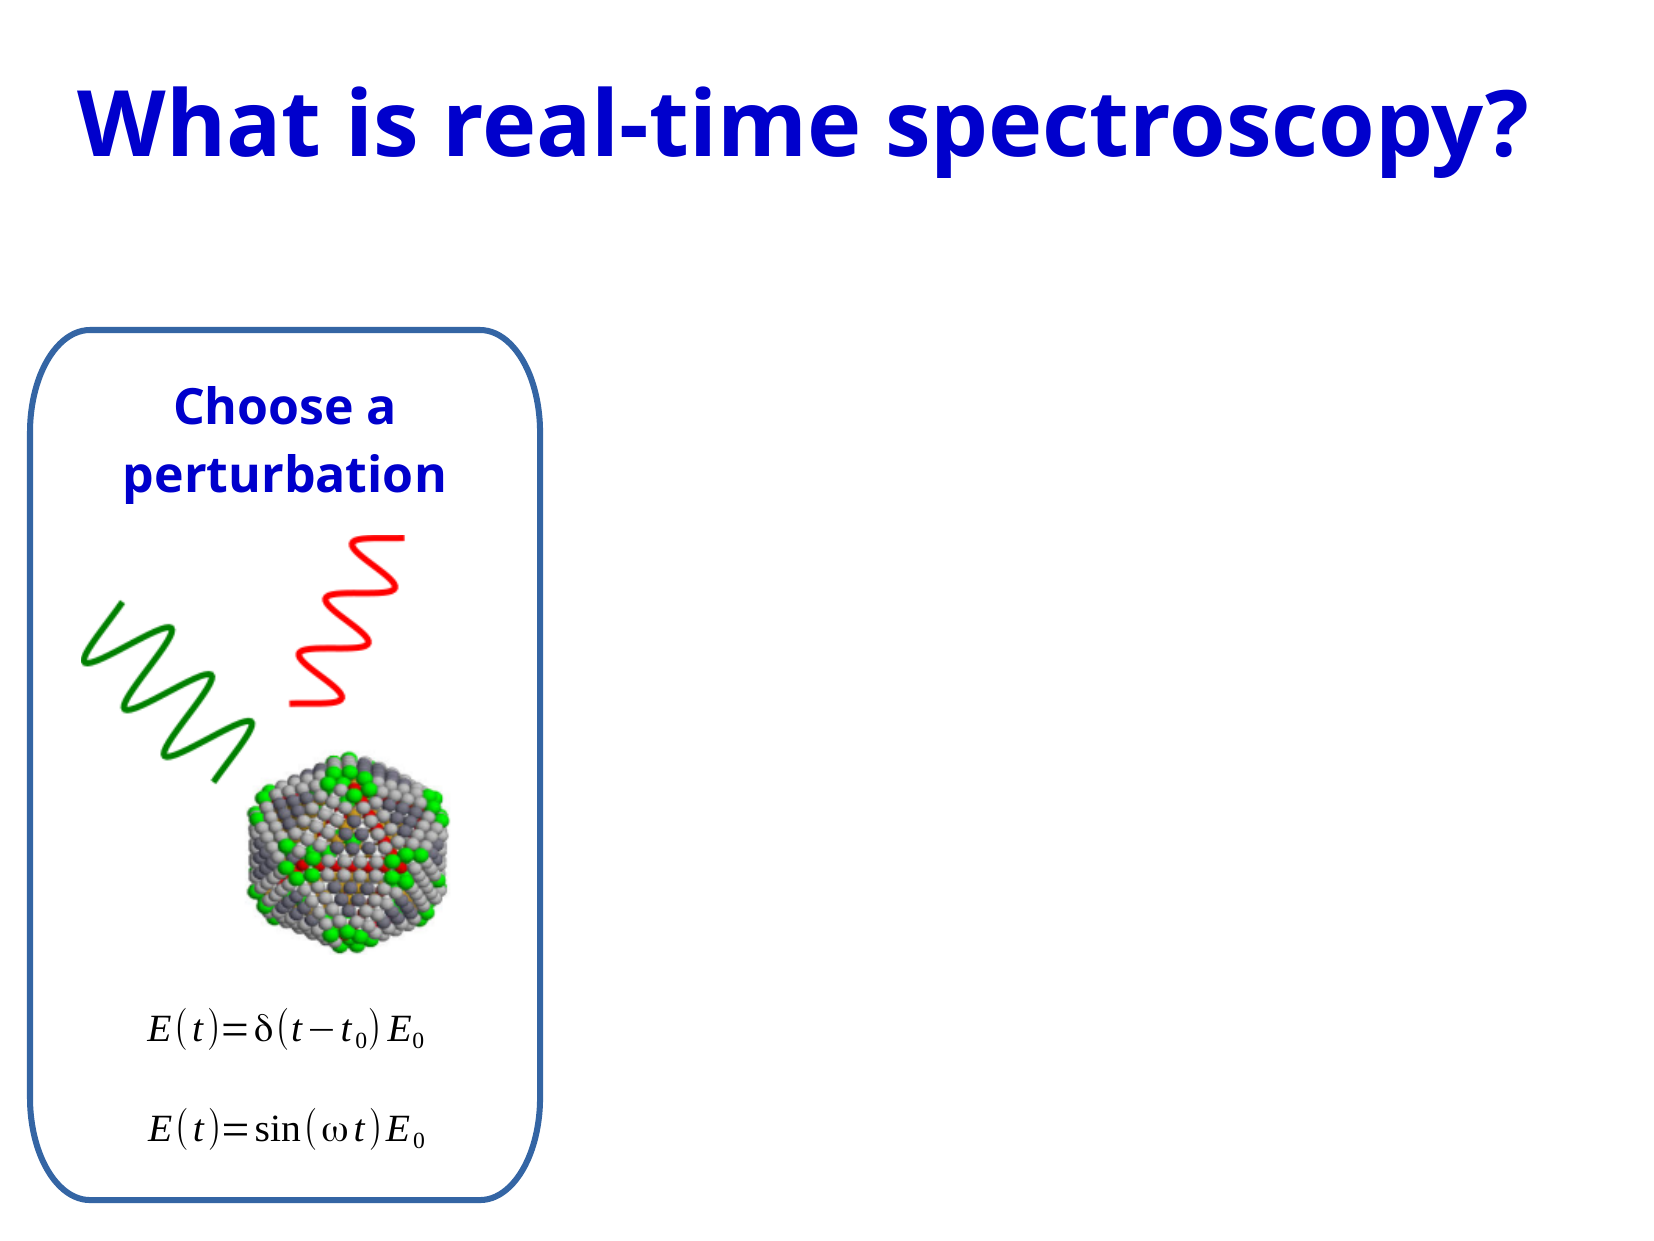

# What is real-time spectroscopy?
Choose a perturbation